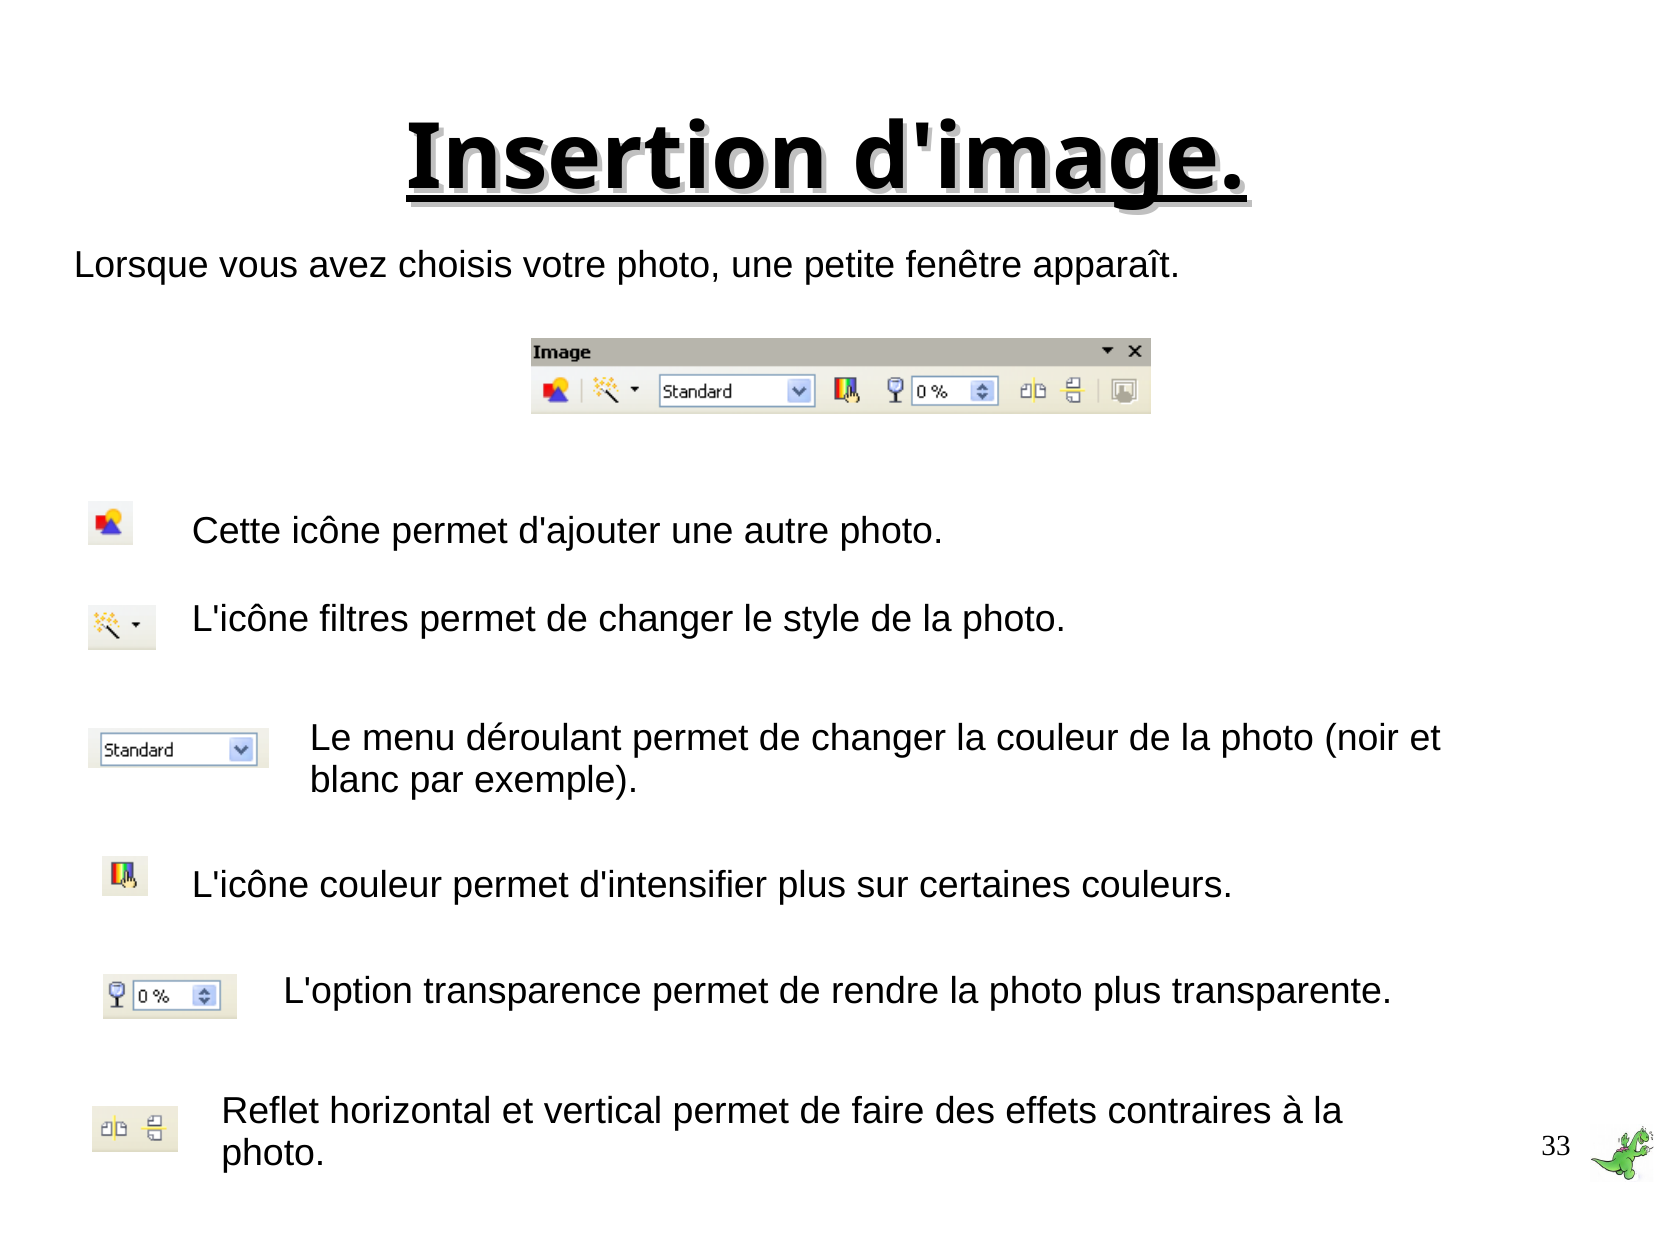

# Insertion d'image.
Lorsque vous avez choisis votre photo, une petite fenêtre apparaît.
Cette icône permet d'ajouter une autre photo.
L'icône filtres permet de changer le style de la photo.
Le menu déroulant permet de changer la couleur de la photo (noir et blanc par exemple).
L'icône couleur permet d'intensifier plus sur certaines couleurs.
L'option transparence permet de rendre la photo plus transparente.
Reflet horizontal et vertical permet de faire des effets contraires à la photo.
33